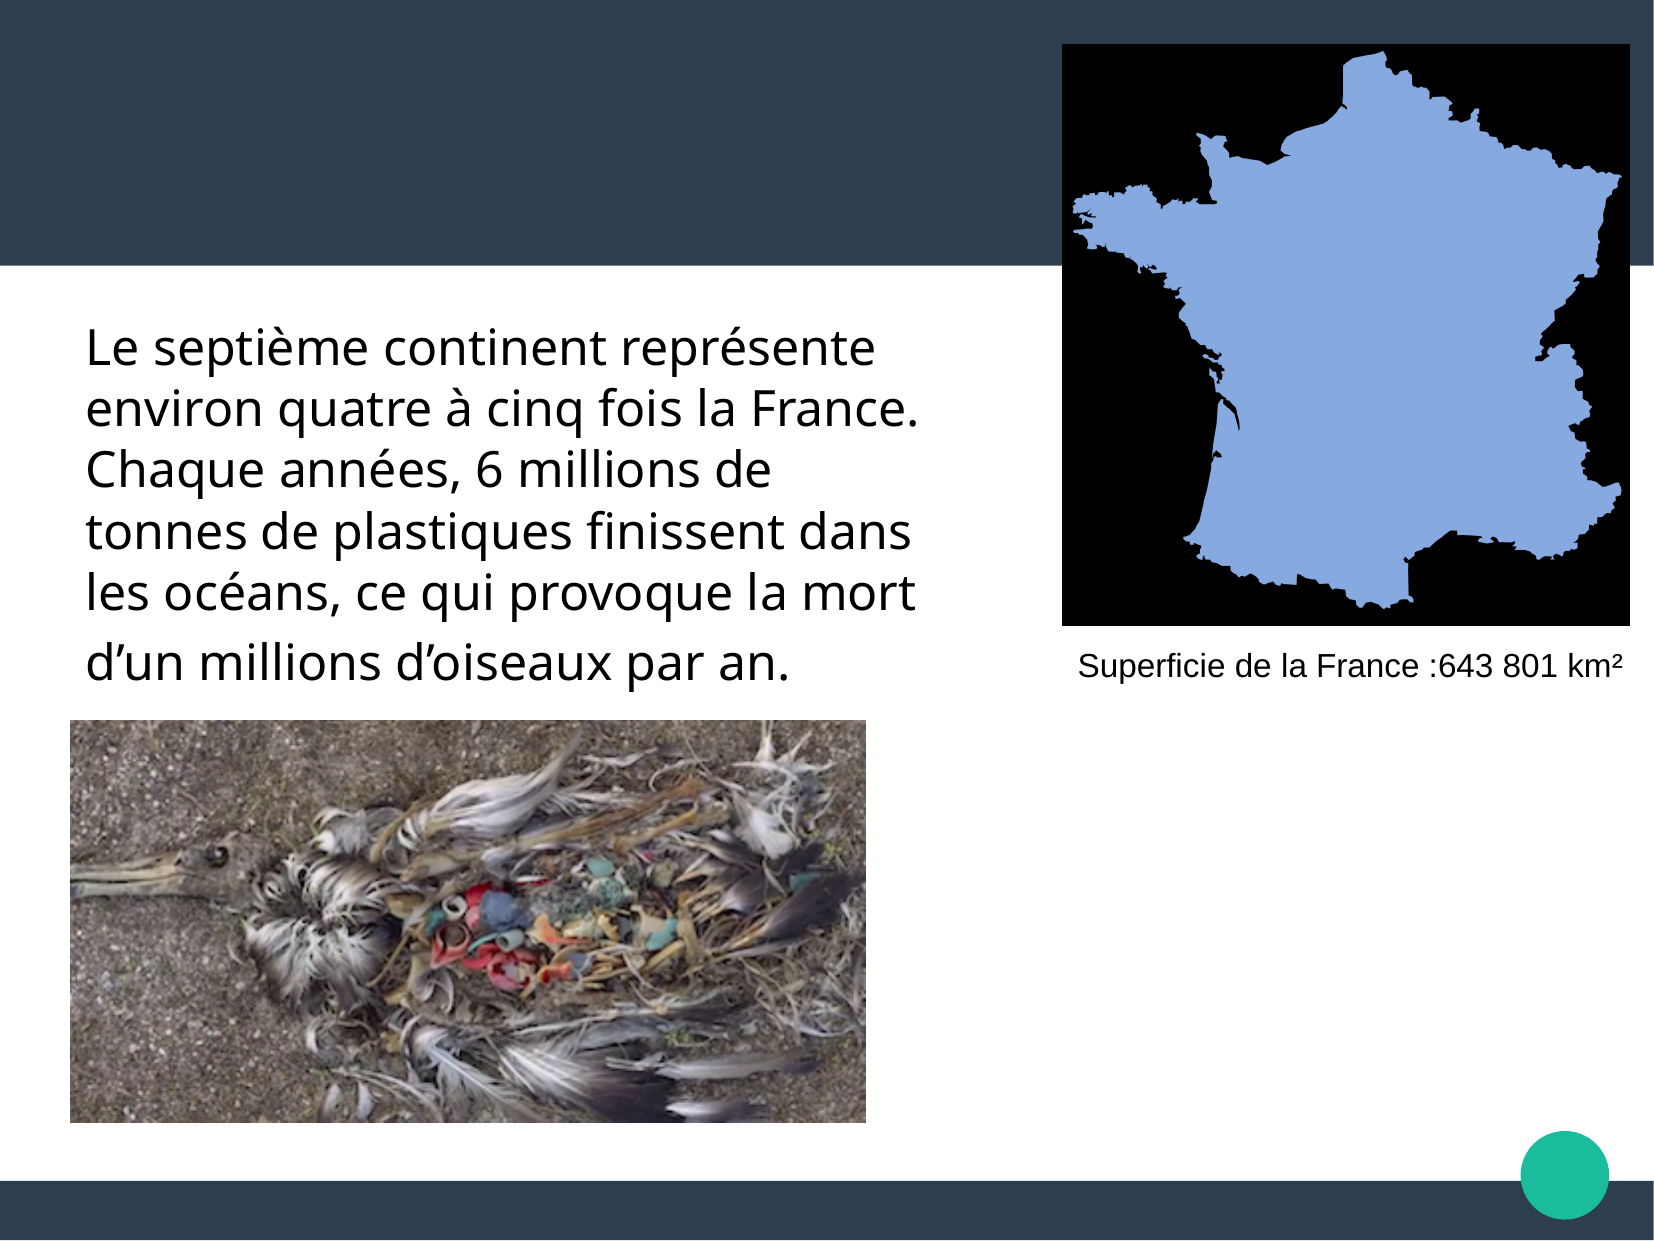

Le septième continent représente environ quatre à cinq fois la France.
Chaque années, 6 millions de tonnes de plastiques finissent dans les océans, ce qui provoque la mort d’un millions d’oiseaux par an.
Superficie de la France :643 801 km²